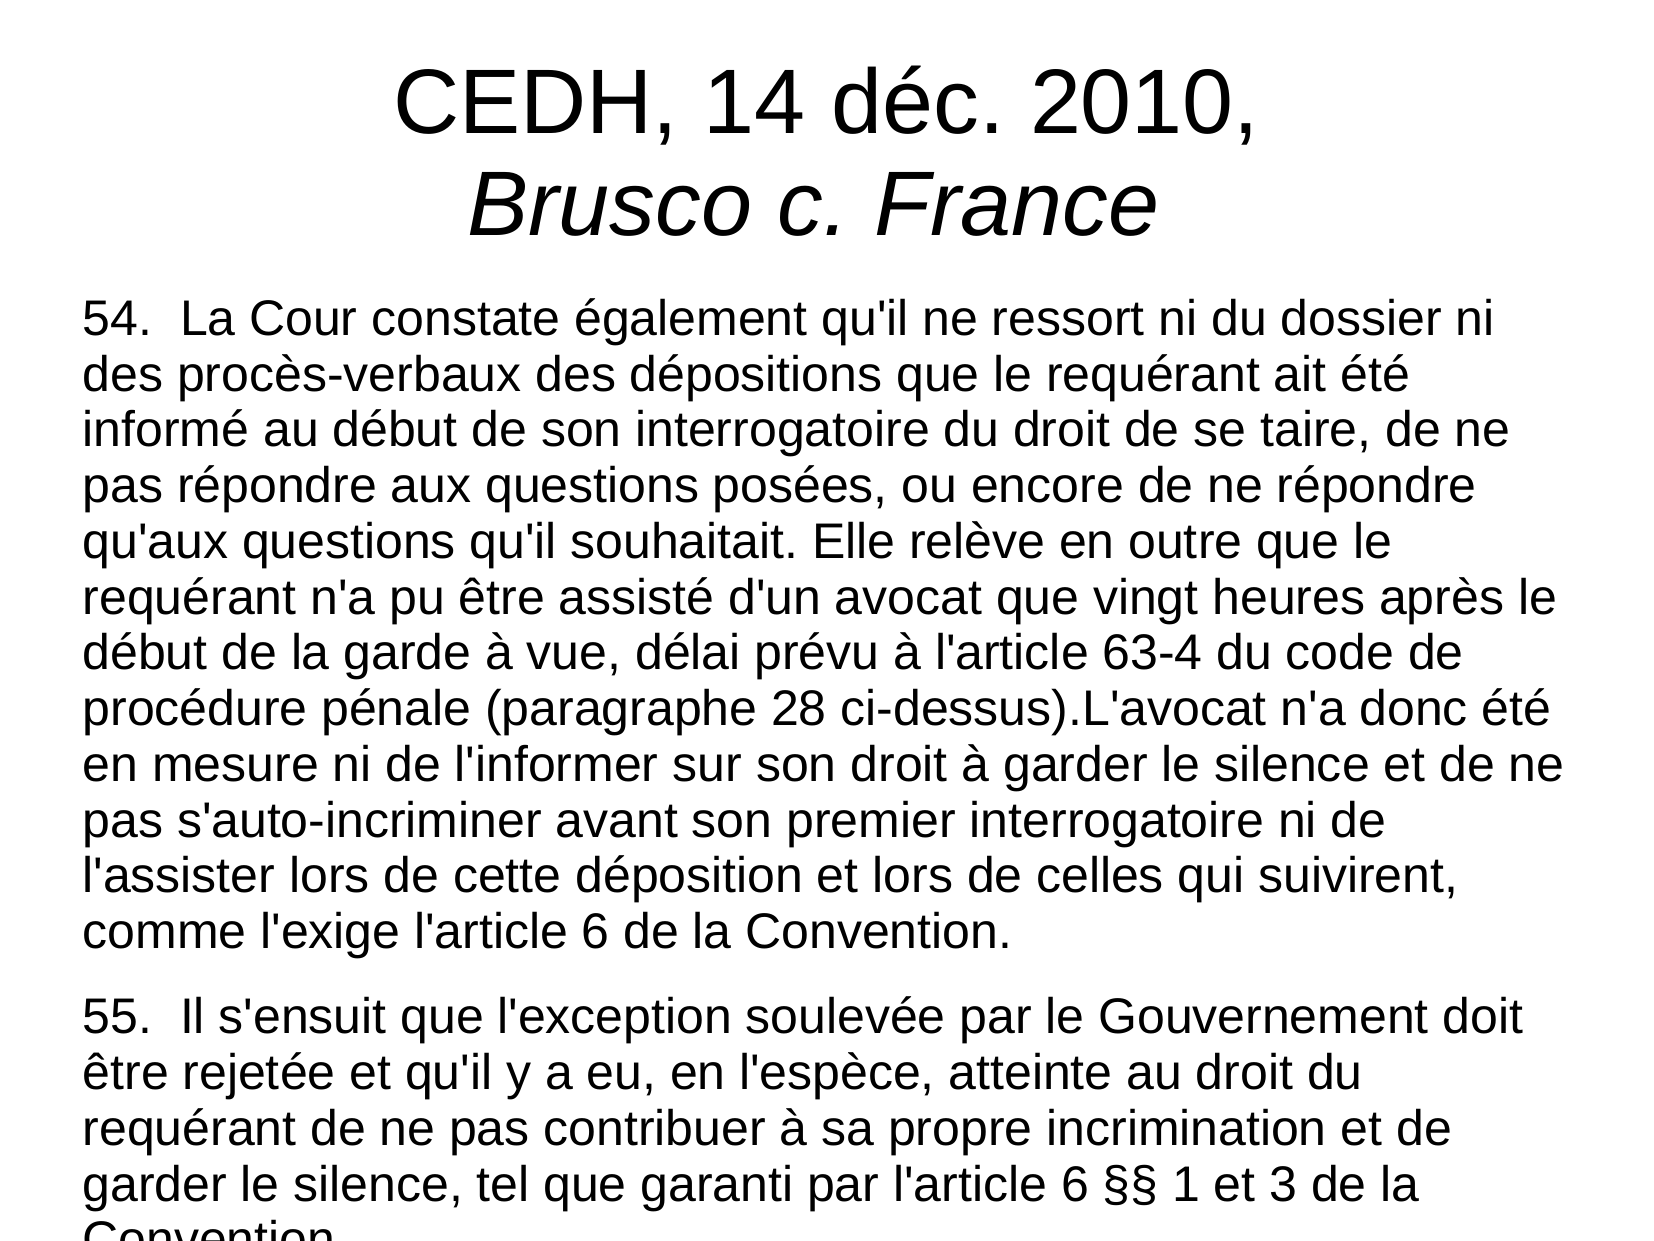

# CEDH, 14 déc. 2010, Brusco c. France
54.  La Cour constate également qu'il ne ressort ni du dossier ni des procès-verbaux des dépositions que le requérant ait été informé au début de son interrogatoire du droit de se taire, de ne pas répondre aux questions posées, ou encore de ne répondre qu'aux questions qu'il souhaitait. Elle relève en outre que le requérant n'a pu être assisté d'un avocat que vingt heures après le début de la garde à vue, délai prévu à l'article 63-4 du code de procédure pénale (paragraphe 28 ci-dessus).L'avocat n'a donc été en mesure ni de l'informer sur son droit à garder le silence et de ne pas s'auto‑incriminer avant son premier interrogatoire ni de l'assister lors de cette déposition et lors de celles qui suivirent, comme l'exige l'article 6 de la Convention.
55.  Il s'ensuit que l'exception soulevée par le Gouvernement doit être rejetée et qu'il y a eu, en l'espèce, atteinte au droit du requérant de ne pas contribuer à sa propre incrimination et de garder le silence, tel que garanti par l'article 6 §§ 1 et 3 de la Convention.